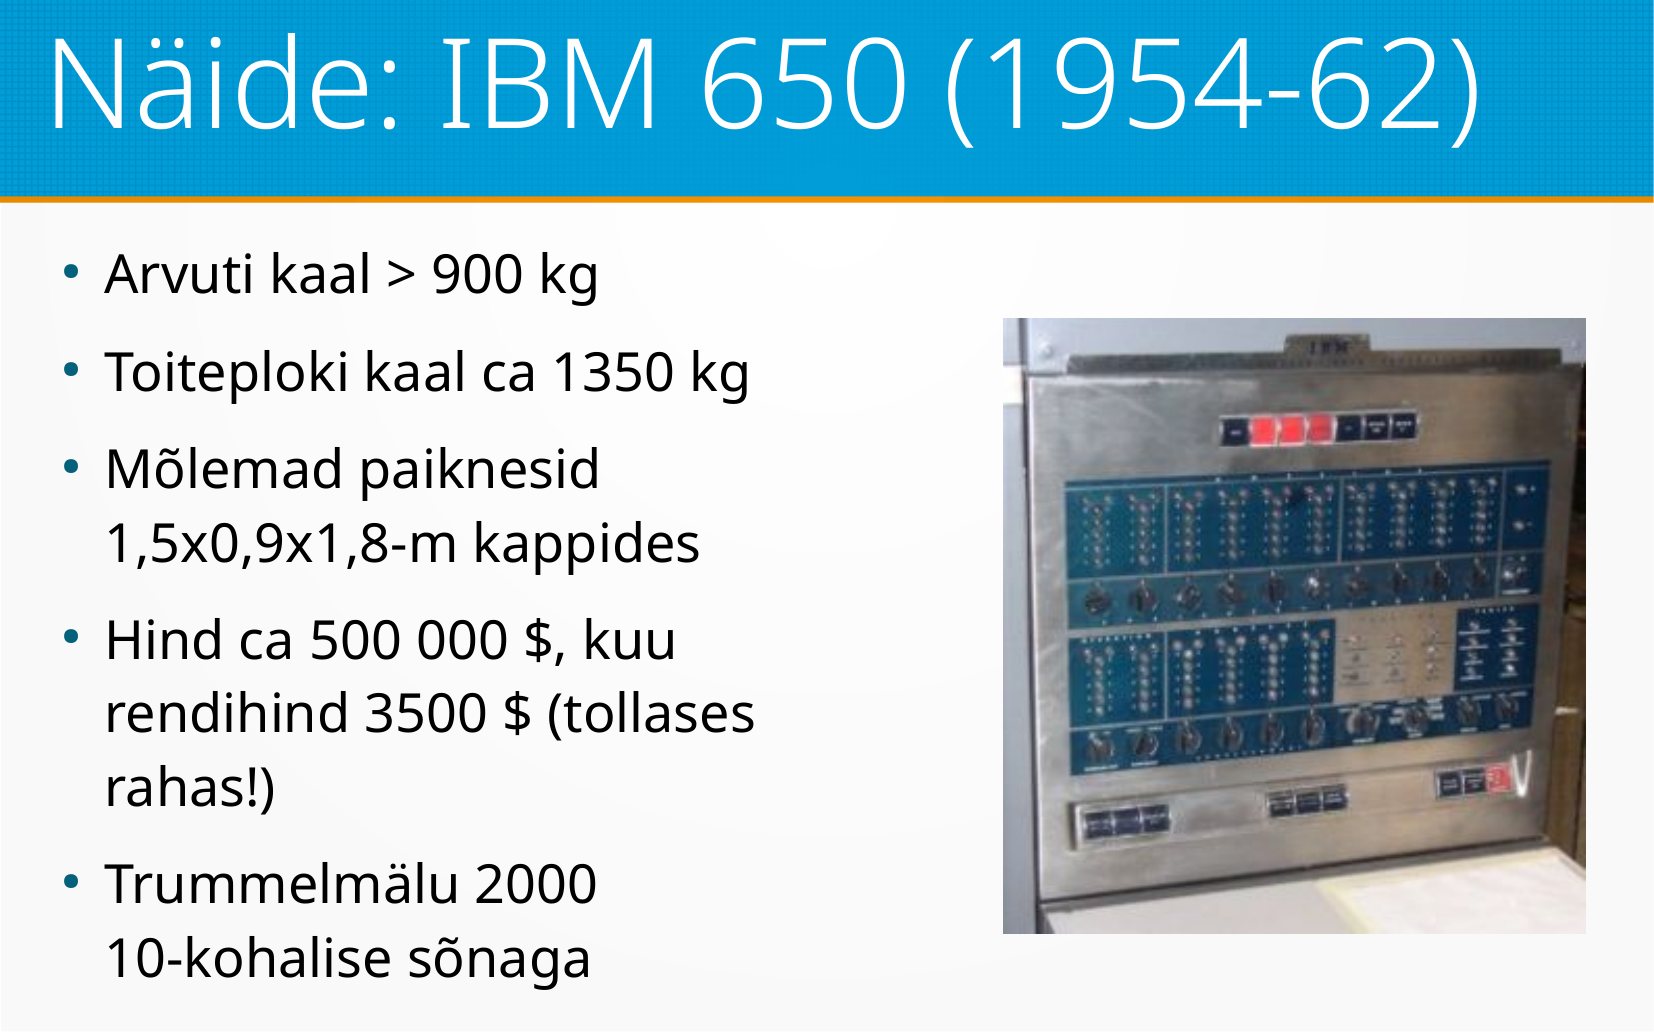

# Näide: IBM 650 (1954-62)
Arvuti kaal > 900 kg
Toiteploki kaal ca 1350 kg
Mõlemad paiknesid
1,5x0,9x1,8-m kappides
Hind ca 500 000 $, kuu
rendihind 3500 $ (tollases
rahas!)
Trummelmälu 2000
10-kohalise sõnaga